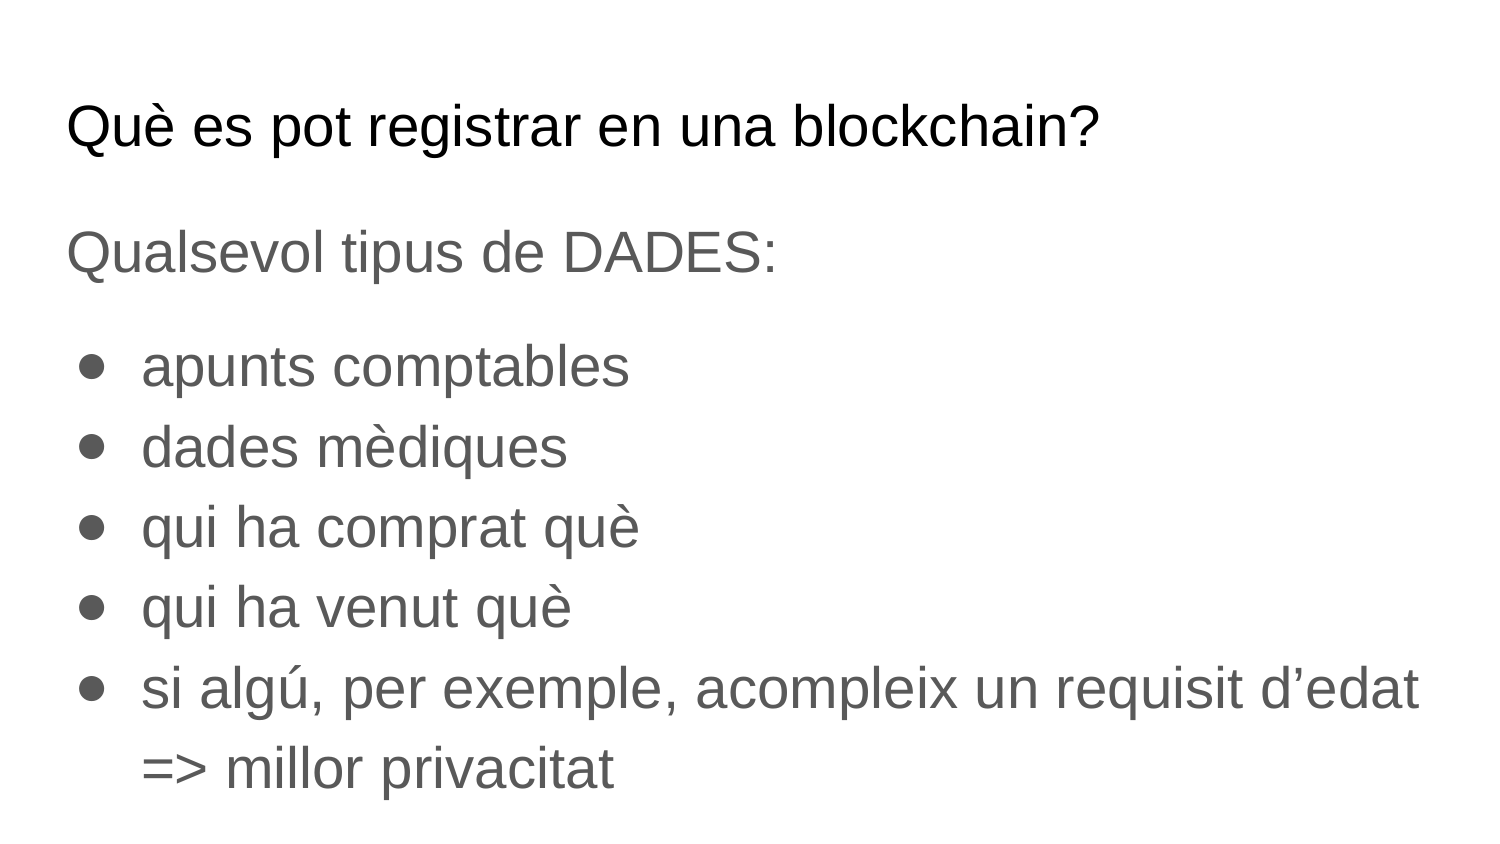

# Què es pot registrar en una blockchain?
Qualsevol tipus de DADES:
apunts comptables
dades mèdiques
qui ha comprat què
qui ha venut què
si algú, per exemple, acompleix un requisit d’edat => millor privacitat